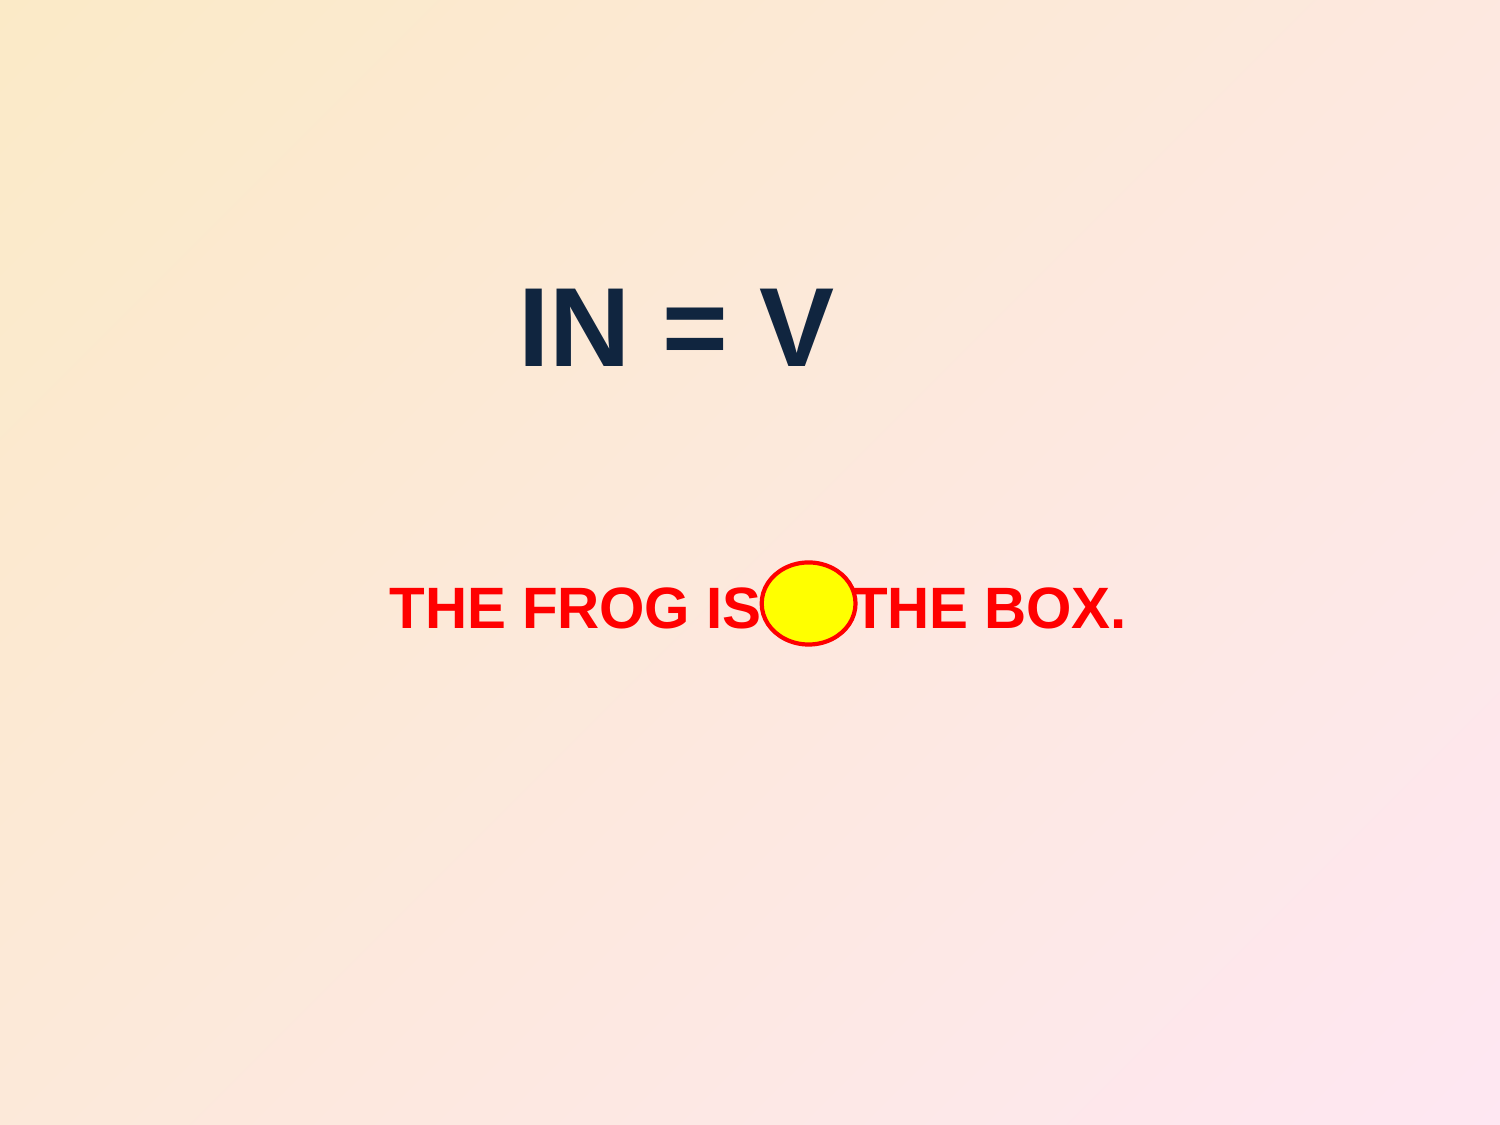

IN = V
THE FROG IS IN THE BOX.